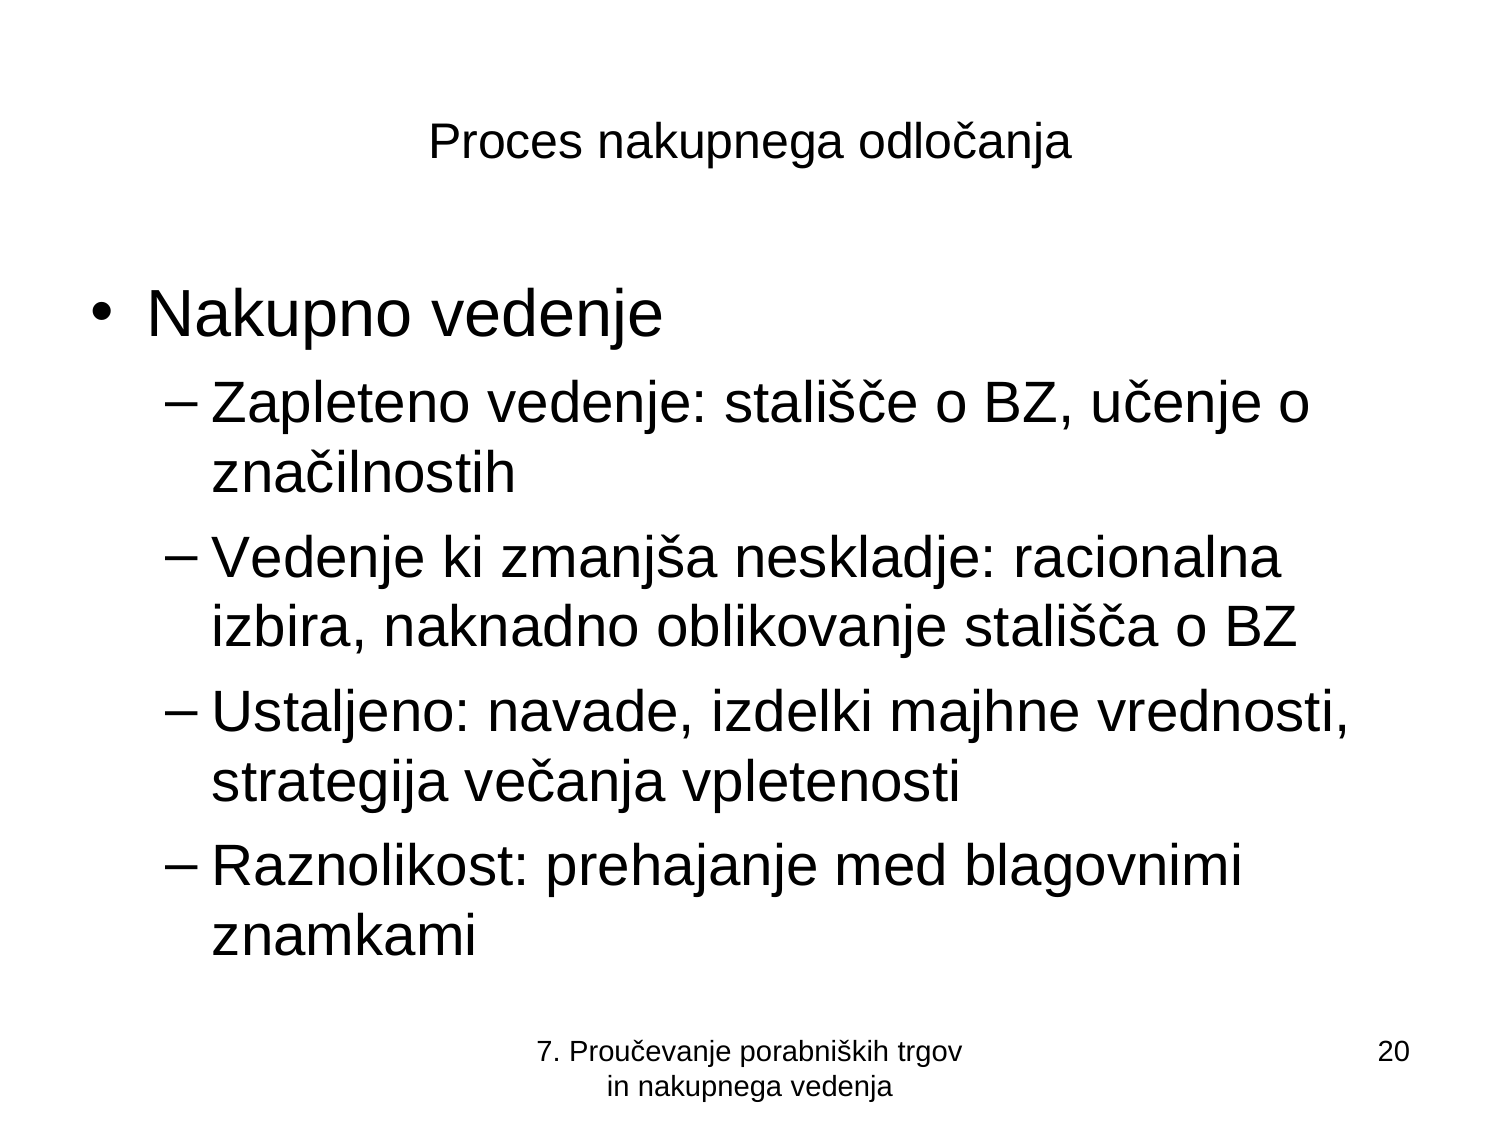

# Proces nakupnega odločanja
Nakupno vedenje
Zapleteno vedenje: stališče o BZ, učenje o značilnostih
Vedenje ki zmanjša neskladje: racionalna izbira, naknadno oblikovanje stališča o BZ
Ustaljeno: navade, izdelki majhne vrednosti, strategija večanja vpletenosti
Raznolikost: prehajanje med blagovnimi znamkami
7. Proučevanje porabniških trgov in nakupnega vedenja